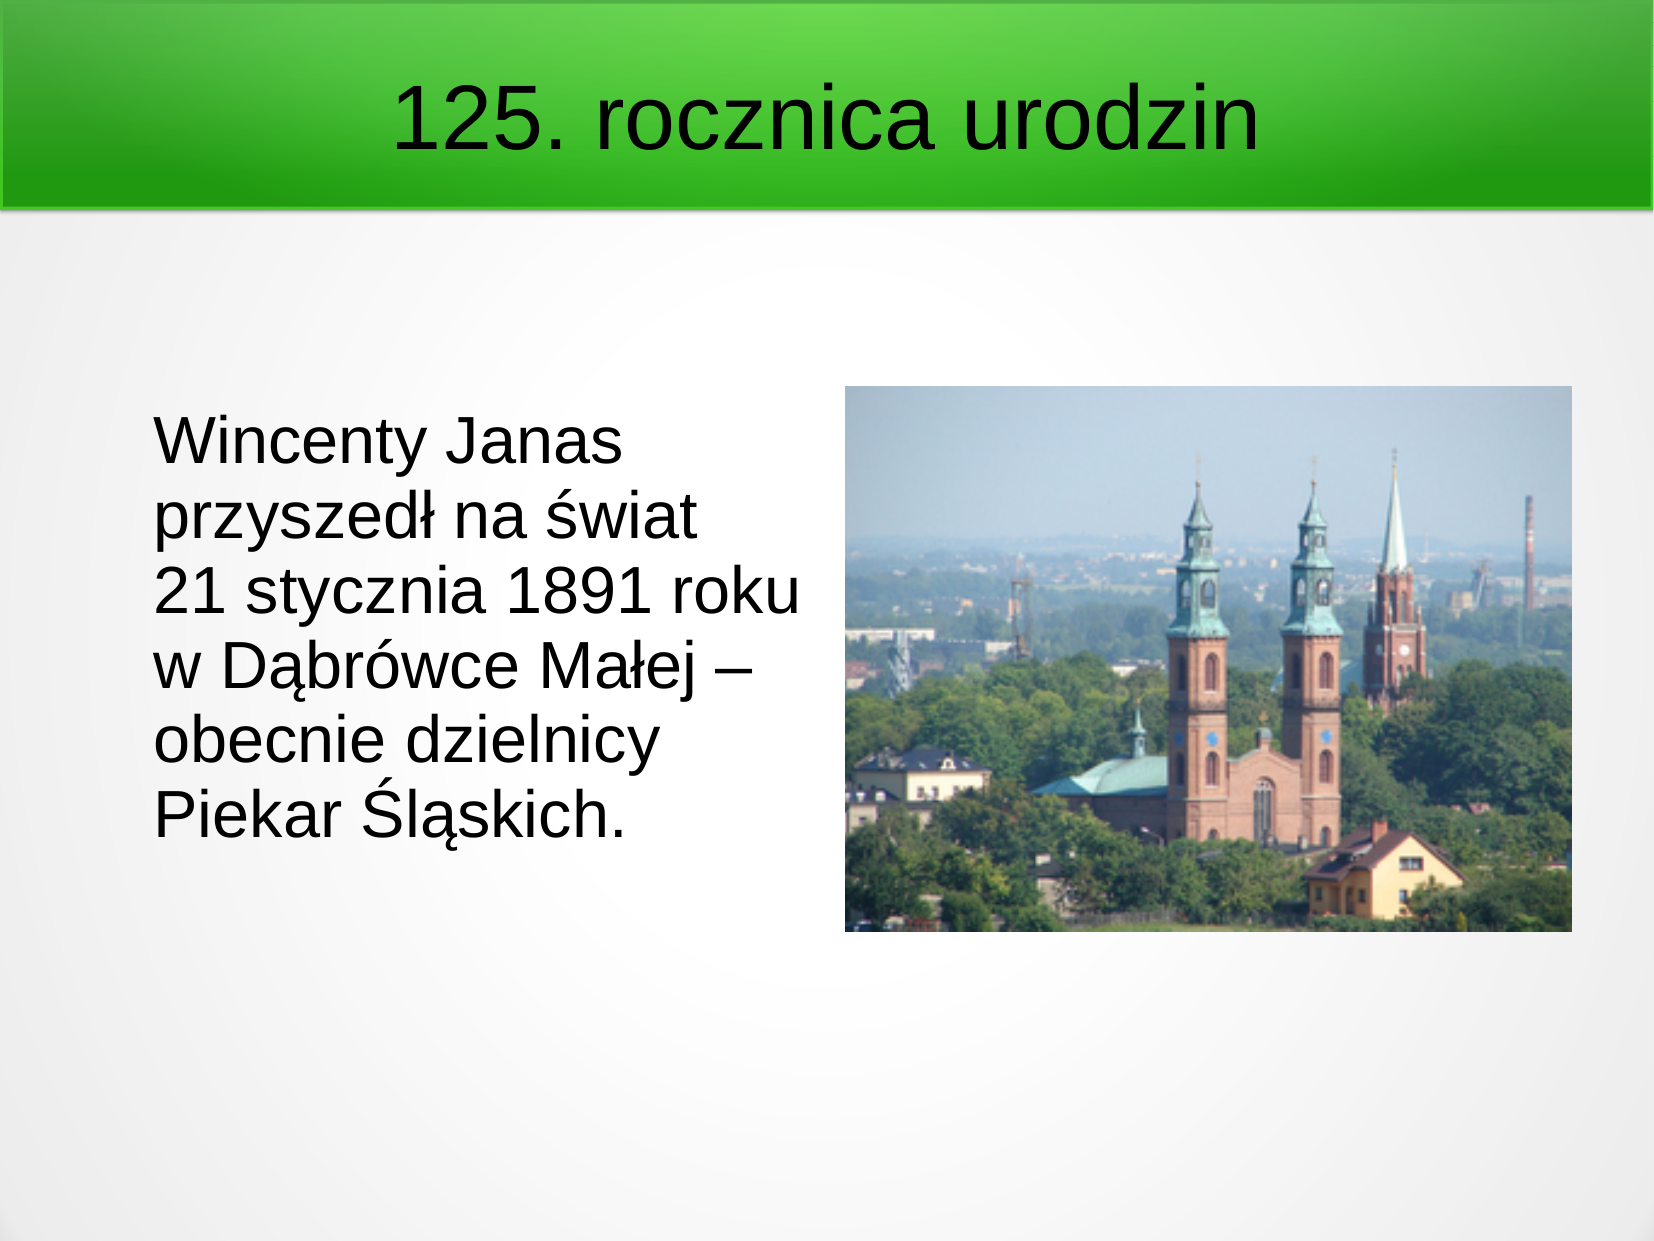

# 125. rocznica urodzin
Wincenty Janas przyszedł na świat 21 stycznia 1891 roku w Dąbrówce Małej – obecnie dzielnicy Piekar Śląskich.